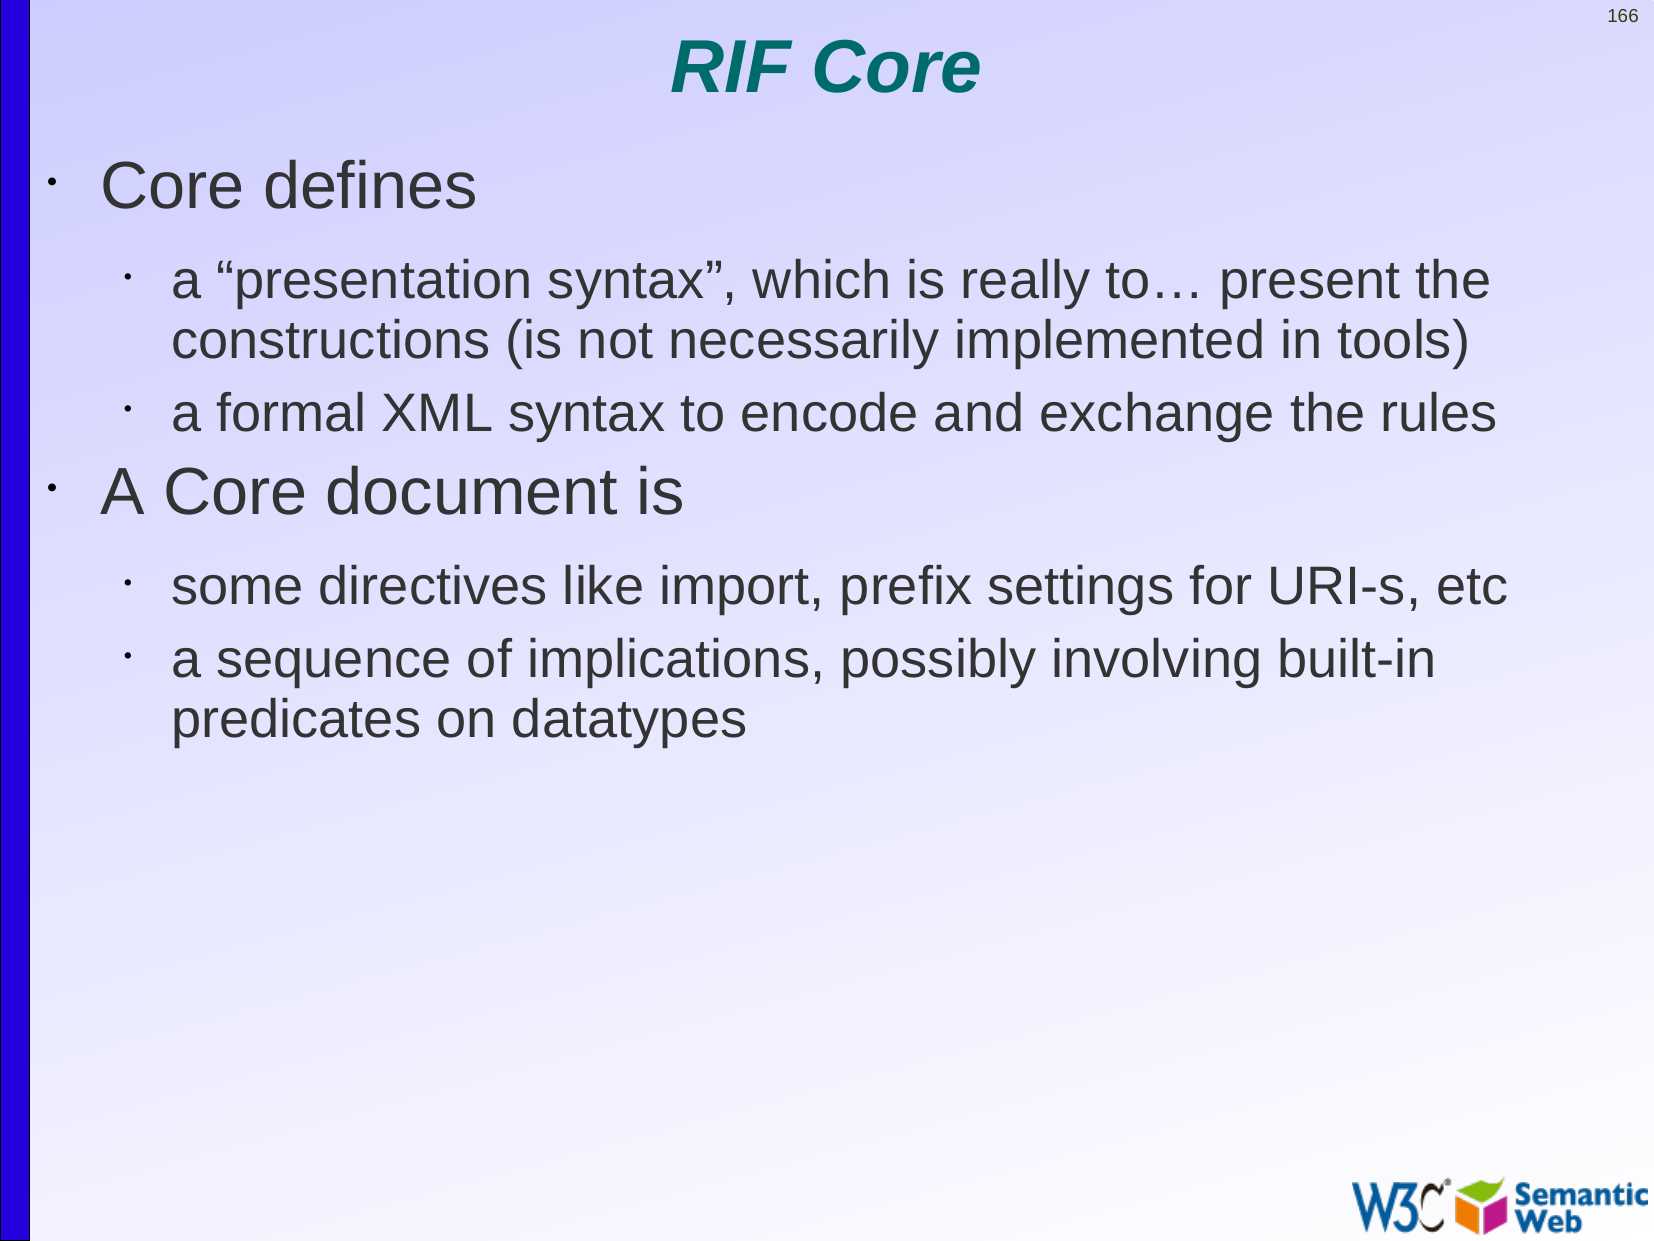

# RIF Core
Core defines
a “presentation syntax”, which is really to… present the constructions (is not necessarily implemented in tools)
a formal XML syntax to encode and exchange the rules
A Core document is
some directives like import, prefix settings for URI-s, etc
a sequence of implications, possibly involving built-in predicates on datatypes